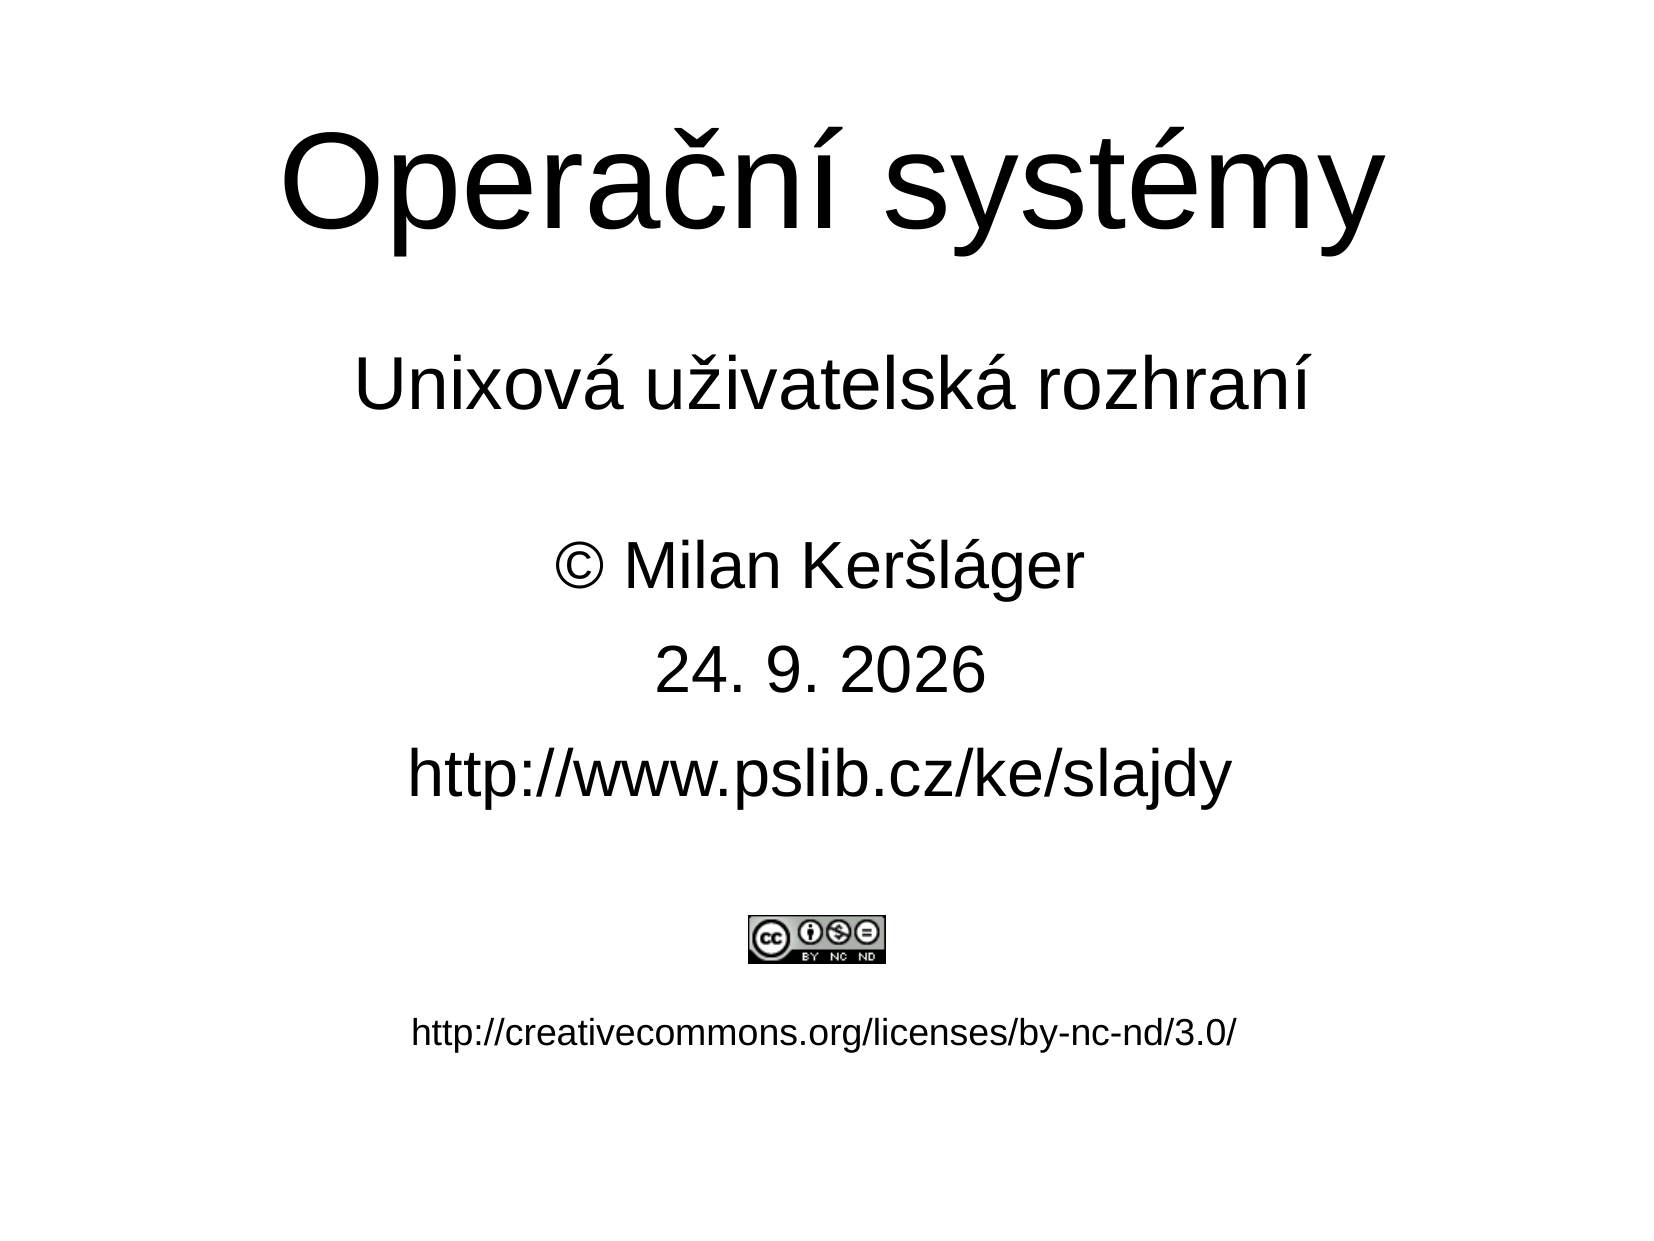

# Operační systémy Unixová uživatelská rozhraní
© Milan Keršláger
http://www.pslib.cz/ke/slajdy
http://creativecommons.org/licenses/by-nc-nd/3.0/